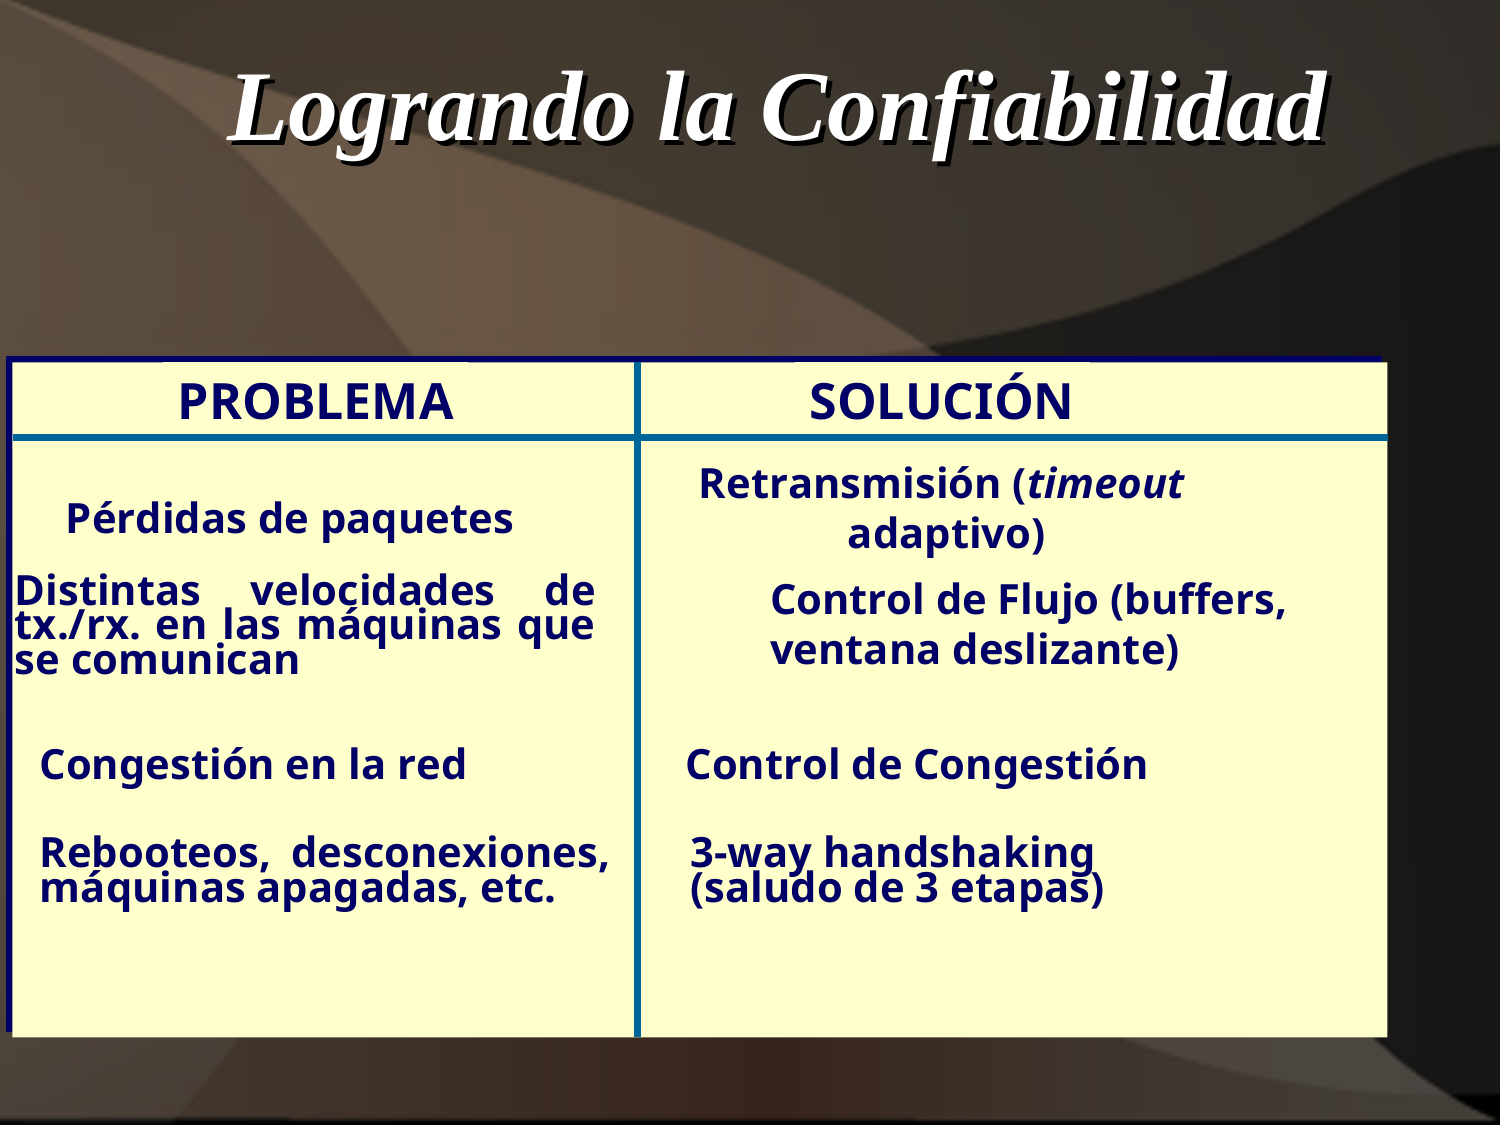

Logrando la Confiabilidad
PROBLEMA
SOLUCIÓN
Retransmisión (timeout
adaptivo)
Pérdidas de paquetes
Control de Flujo (buffers,
ventana deslizante)
Distintas velocidades de tx./rx. en las máquinas que se comunican
Congestión en la red
Control de Congestión
3-way handshaking
(saludo de 3 etapas)
Rebooteos, desconexiones, máquinas apagadas, etc.